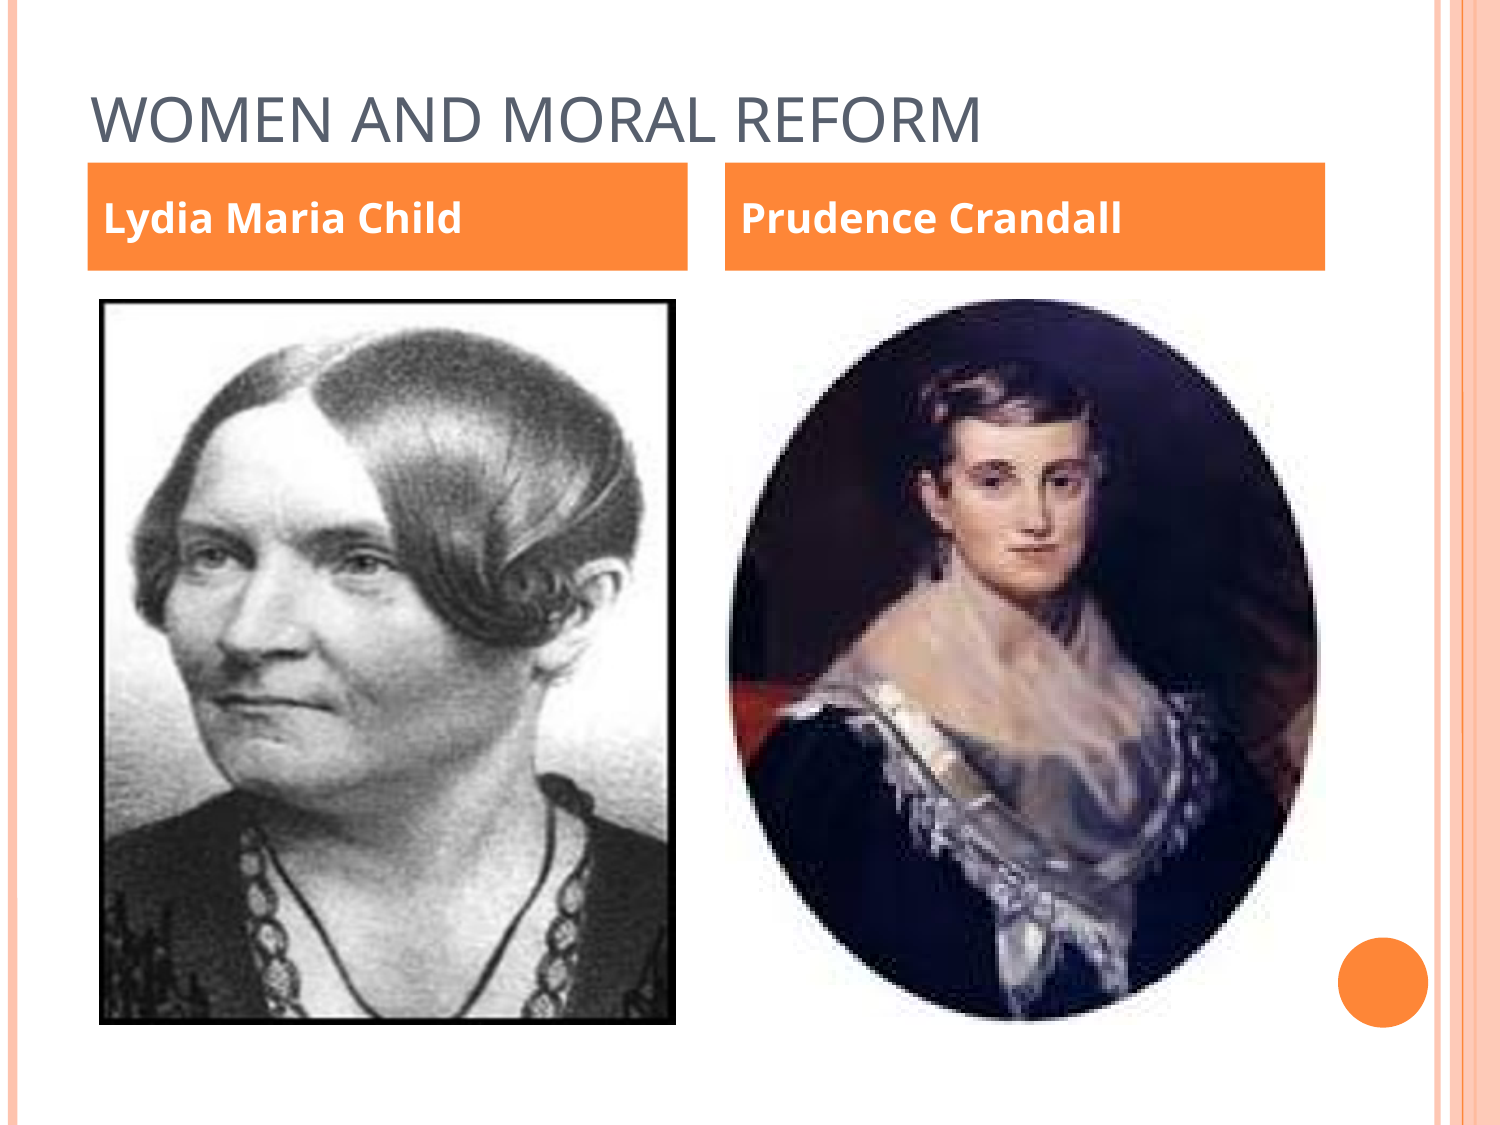

# Women and Moral Reform
Lydia Maria Child
Prudence Crandall